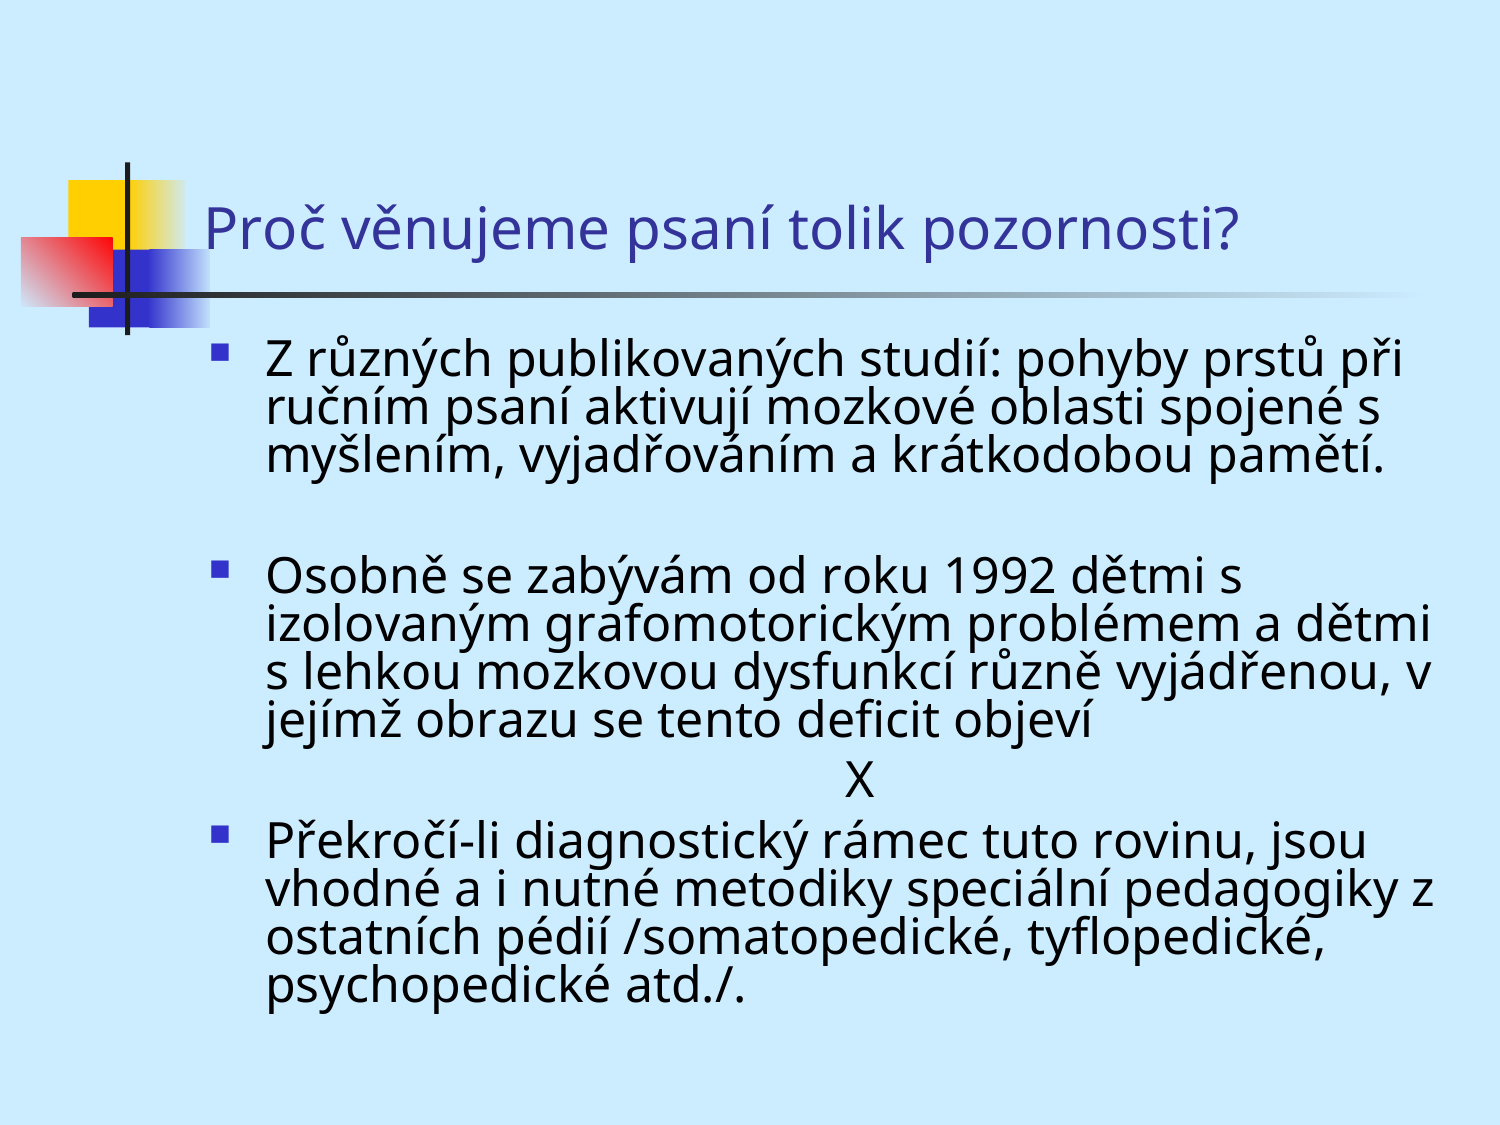

# Proč věnujeme psaní tolik pozornosti?
Z různých publikovaných studií: pohyby prstů při ručním psaní aktivují mozkové oblasti spojené s myšlením, vyjadřováním a krátkodobou pamětí.
Osobně se zabývám od roku 1992 dětmi s izolovaným grafomotorickým problémem a dětmi s lehkou mozkovou dysfunkcí různě vyjádřenou, v jejímž obrazu se tento deficit objeví
	X
Překročí-li diagnostický rámec tuto rovinu, jsou vhodné a i nutné metodiky speciální pedagogiky z ostatních pédií /somatopedické, tyflopedické, psychopedické atd./.